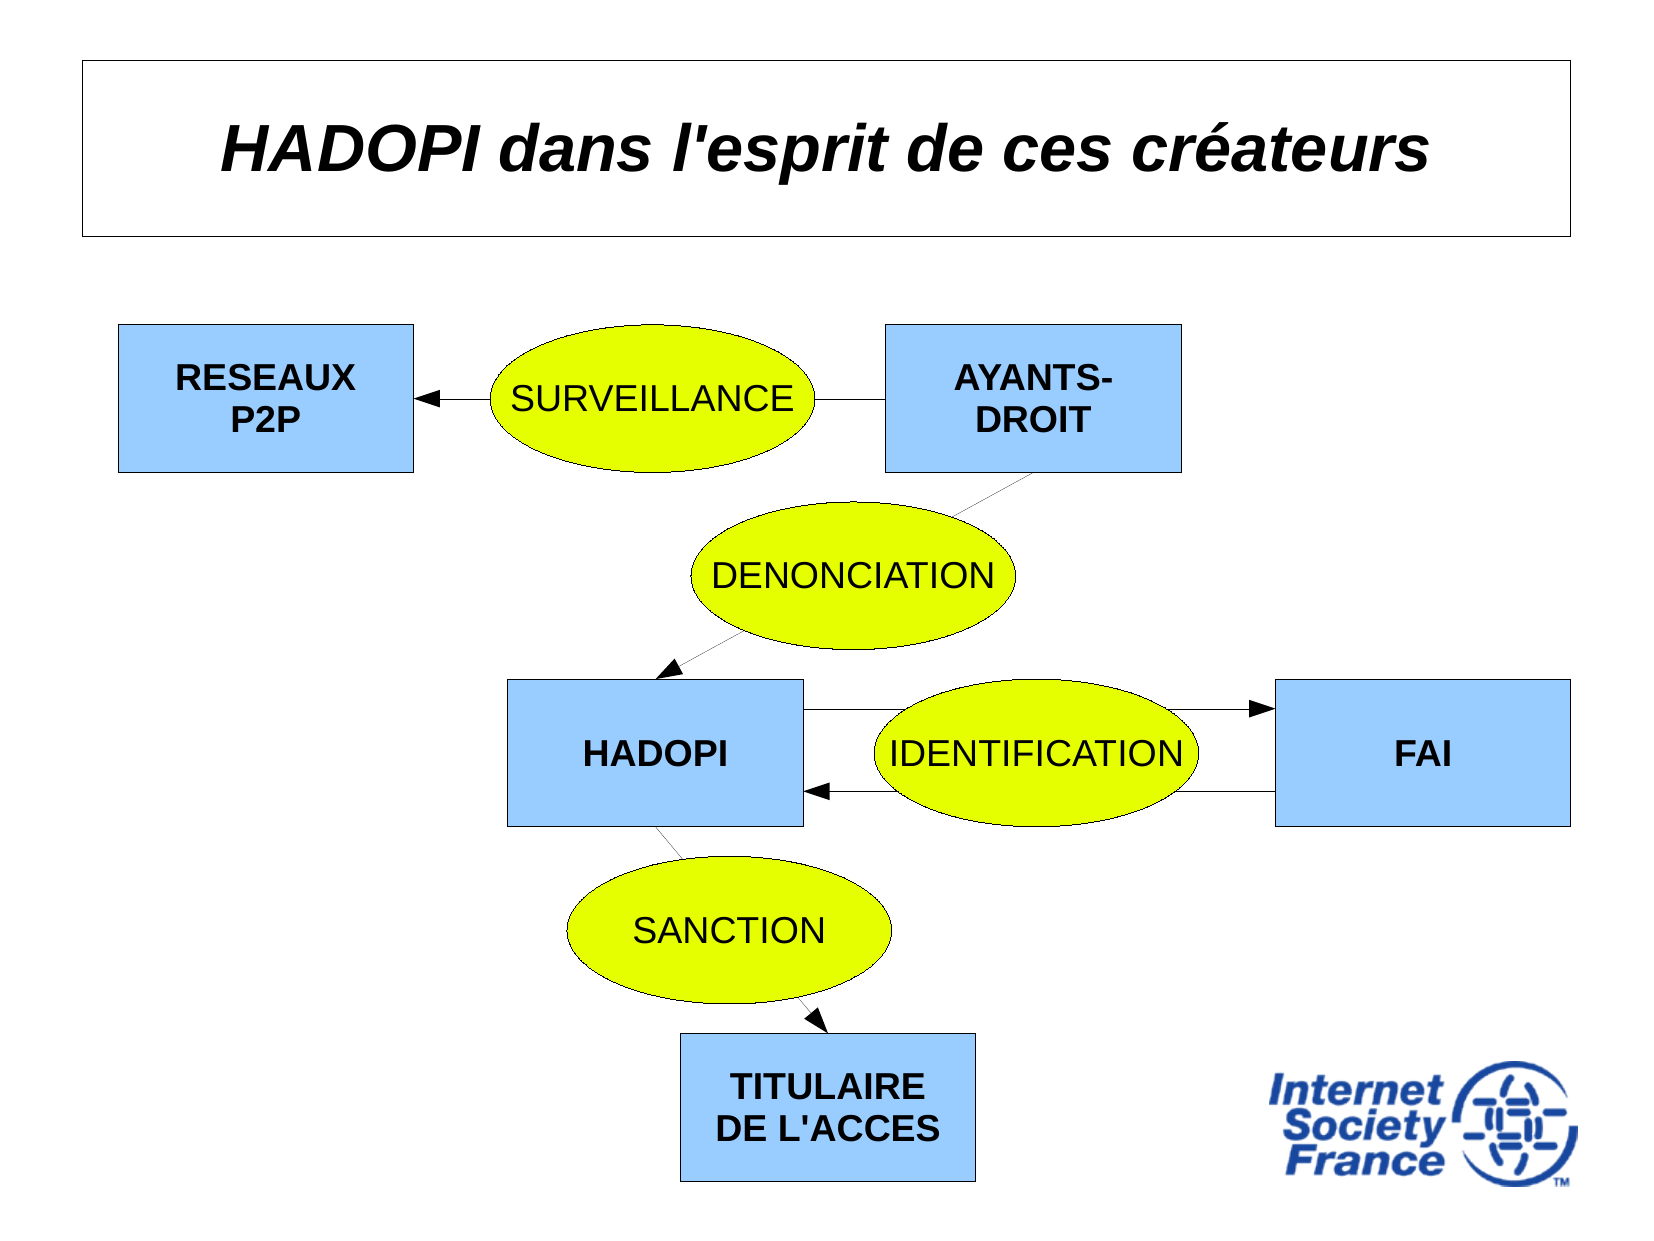

# HADOPI dans l'esprit de ces créateurs
RESEAUX
P2P
SURVEILLANCE
AYANTS-
DROIT
DENONCIATION
HADOPI
IDENTIFICATION
FAI
1re RECOM-
MANDATION
2e RECOM-
MANDATION
SANCTION
TITULAIRE
DE L'ACCES